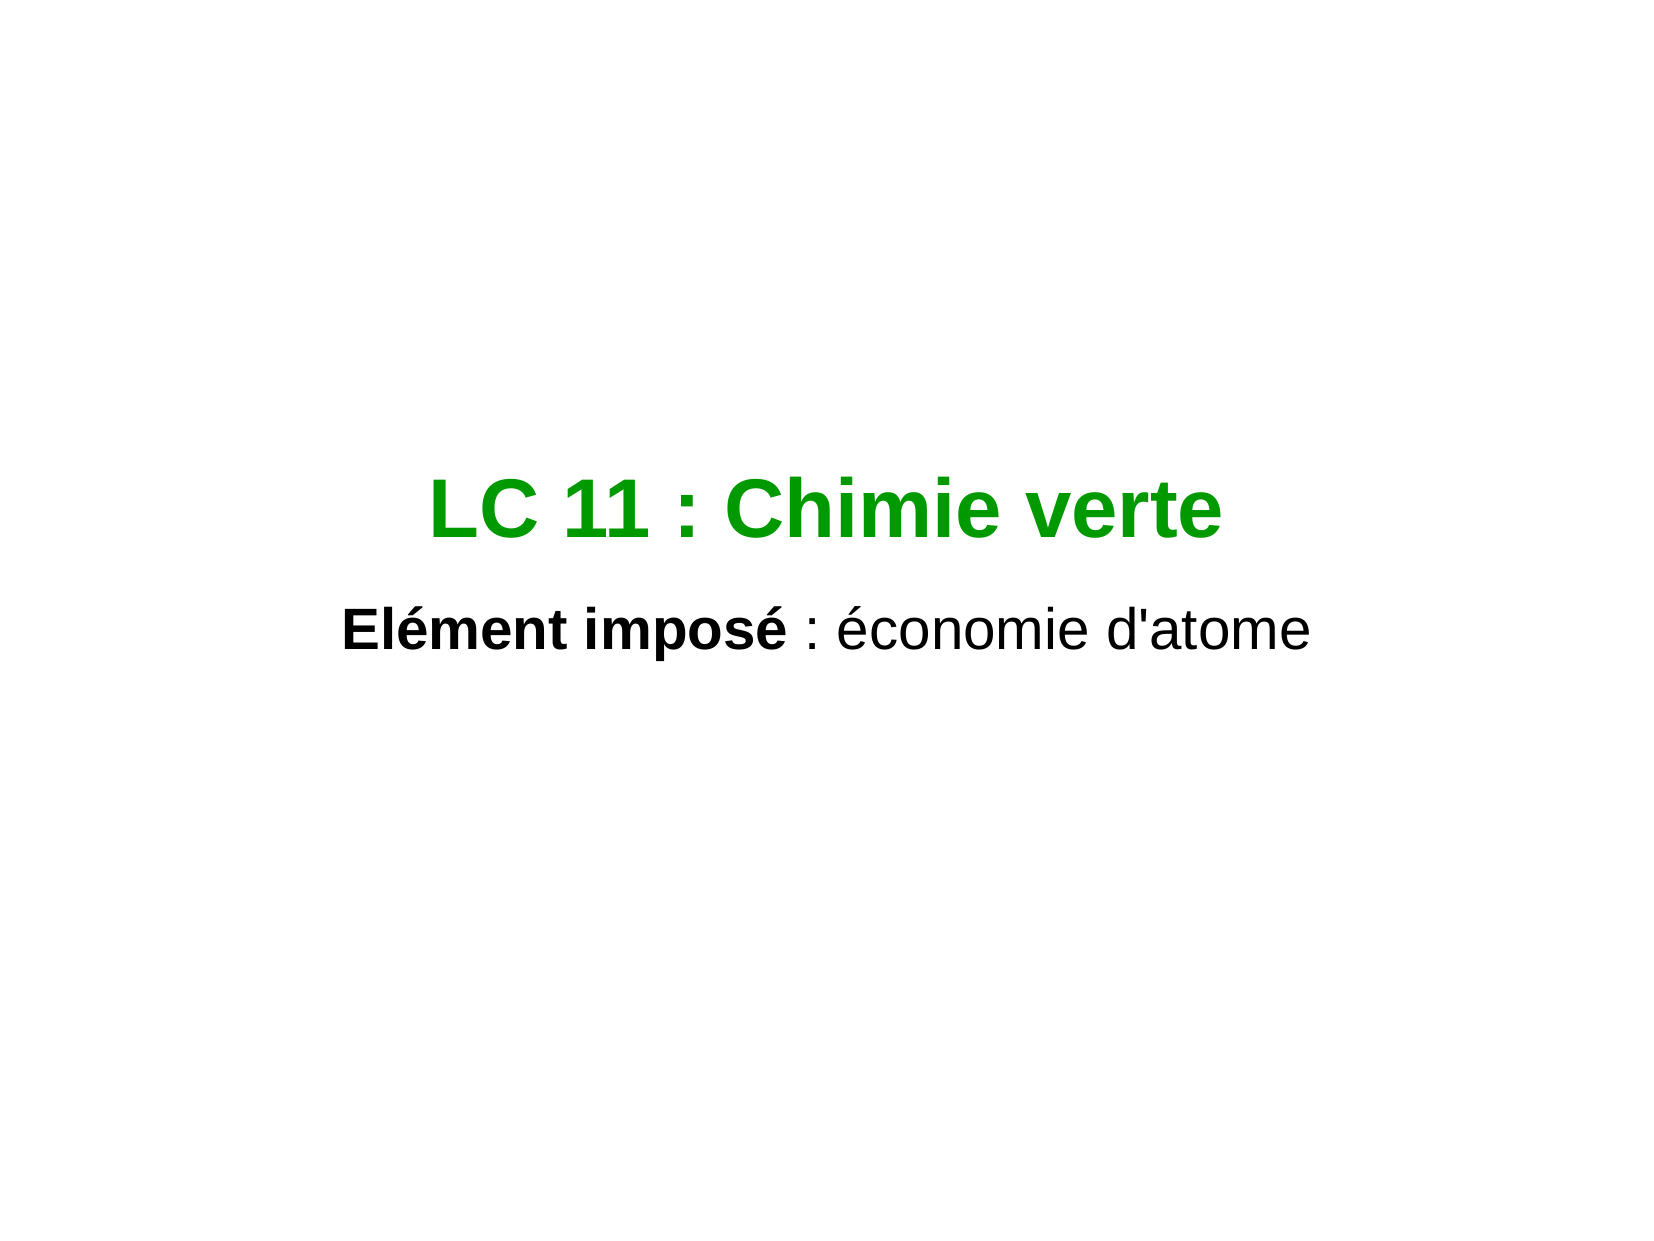

LC 11 : Chimie verte
Elément imposé : économie d'atome